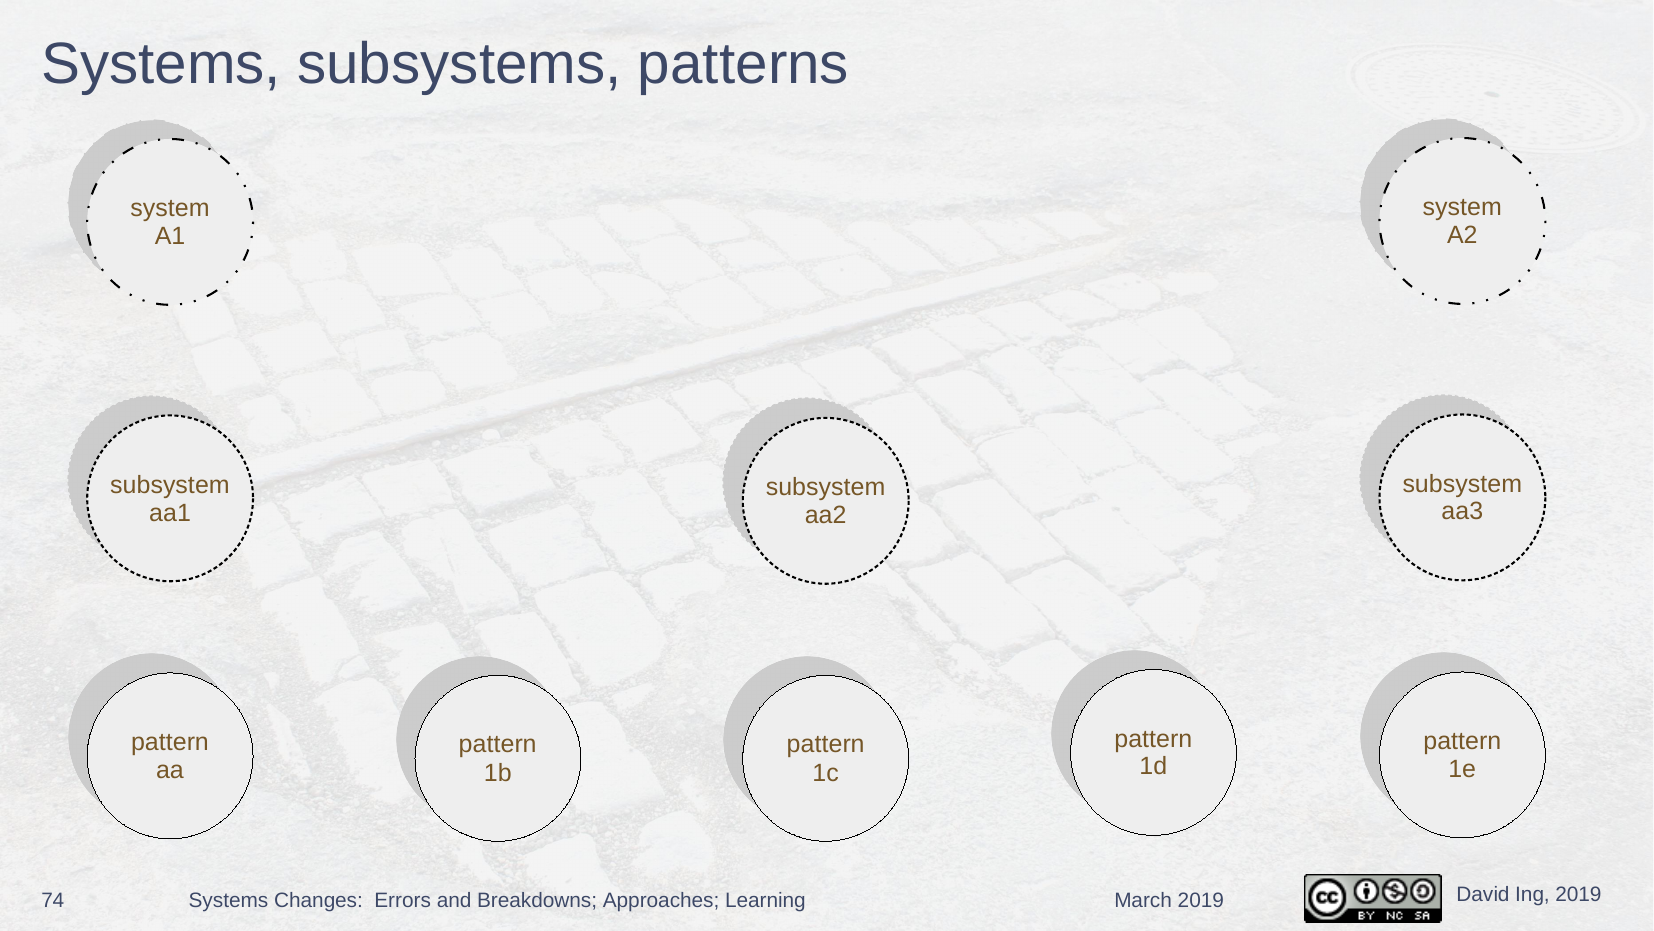

# Systems, subsystems, patterns
system
A2
system
A1
subsystem
aa3
subsystem
aa1
subsystem
aa2
pattern
1d
pattern
1e
pattern
aa
pattern
1b
pattern
1c
Systems Changes: Errors and Breakdowns; Approaches; Learning
March 2019